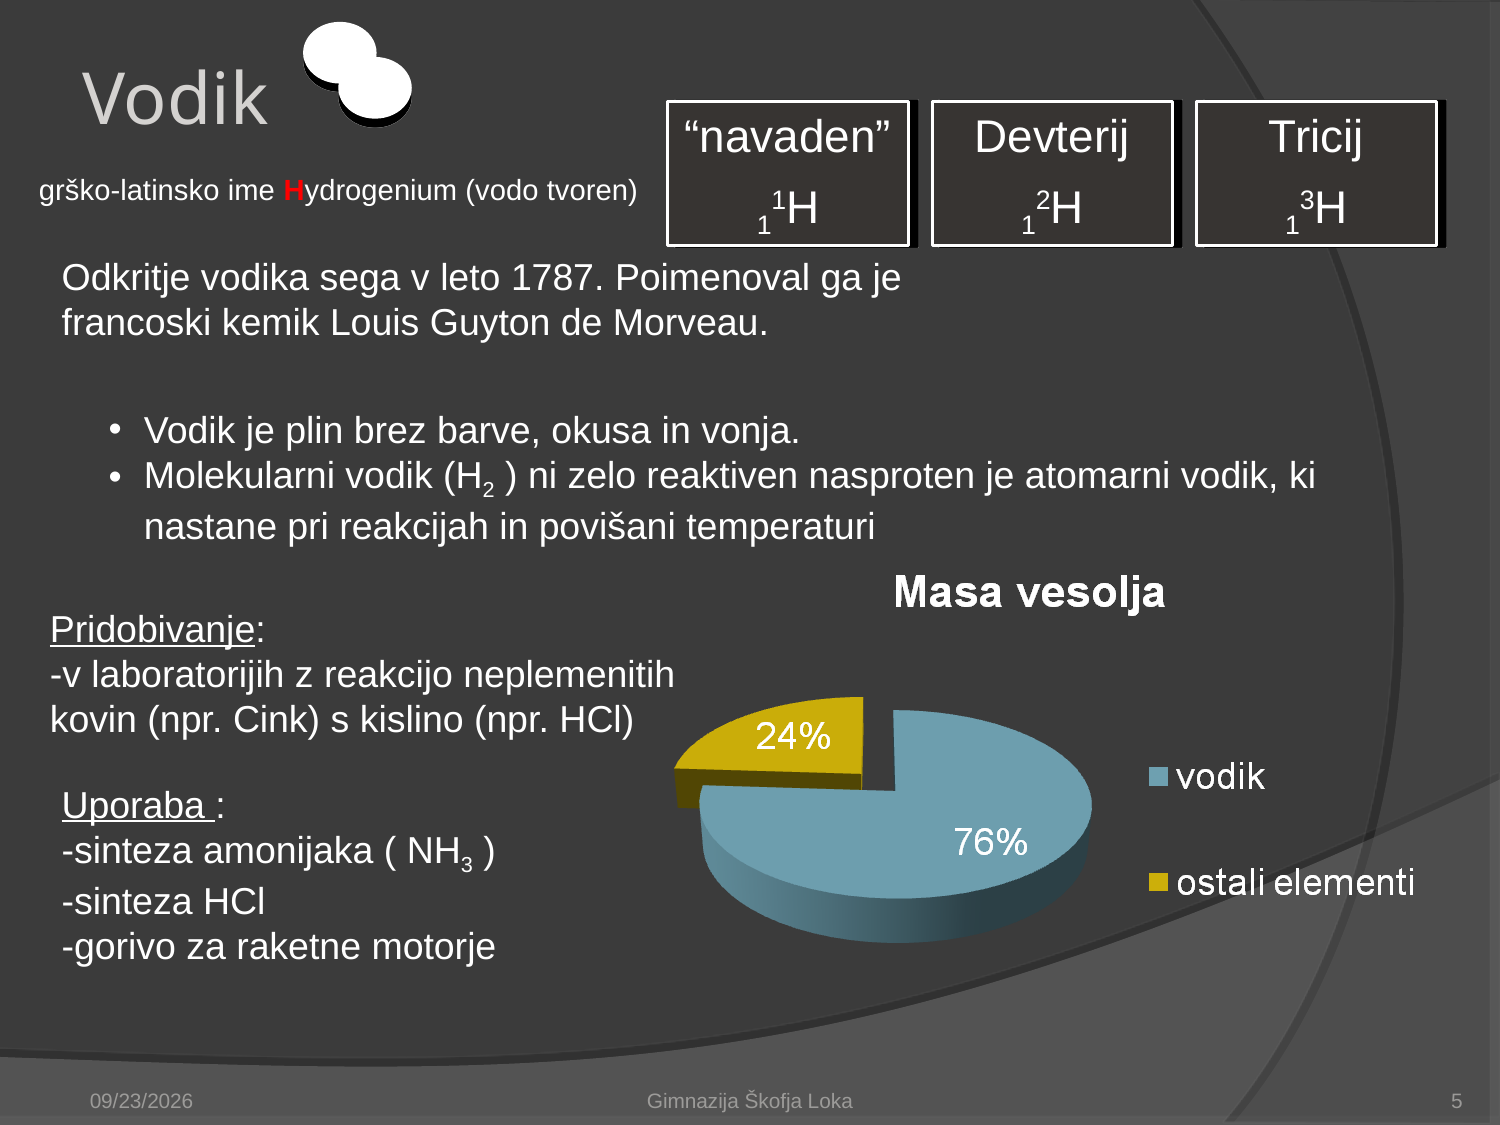

# Vodik
“navaden”
11H
Devterij
12H
Tricij
13H
grško-latinsko ime Hydrogenium (vodo tvoren)
Odkritje vodika sega v leto 1787. Poimenoval ga je francoski kemik Louis Guyton de Morveau.
Vodik je plin brez barve, okusa in vonja.
Molekularni vodik (H2 ) ni zelo reaktiven nasproten je atomarni vodik, ki nastane pri reakcijah in povišani temperaturi
Pridobivanje:
-v laboratorijih z reakcijo neplemenitih kovin (npr. Cink) s kislino (npr. HCl)
Uporaba :
-sinteza amonijaka ( NH3 )
-sinteza HCl
-gorivo za raketne motorje
Gimnazija Škofja Loka